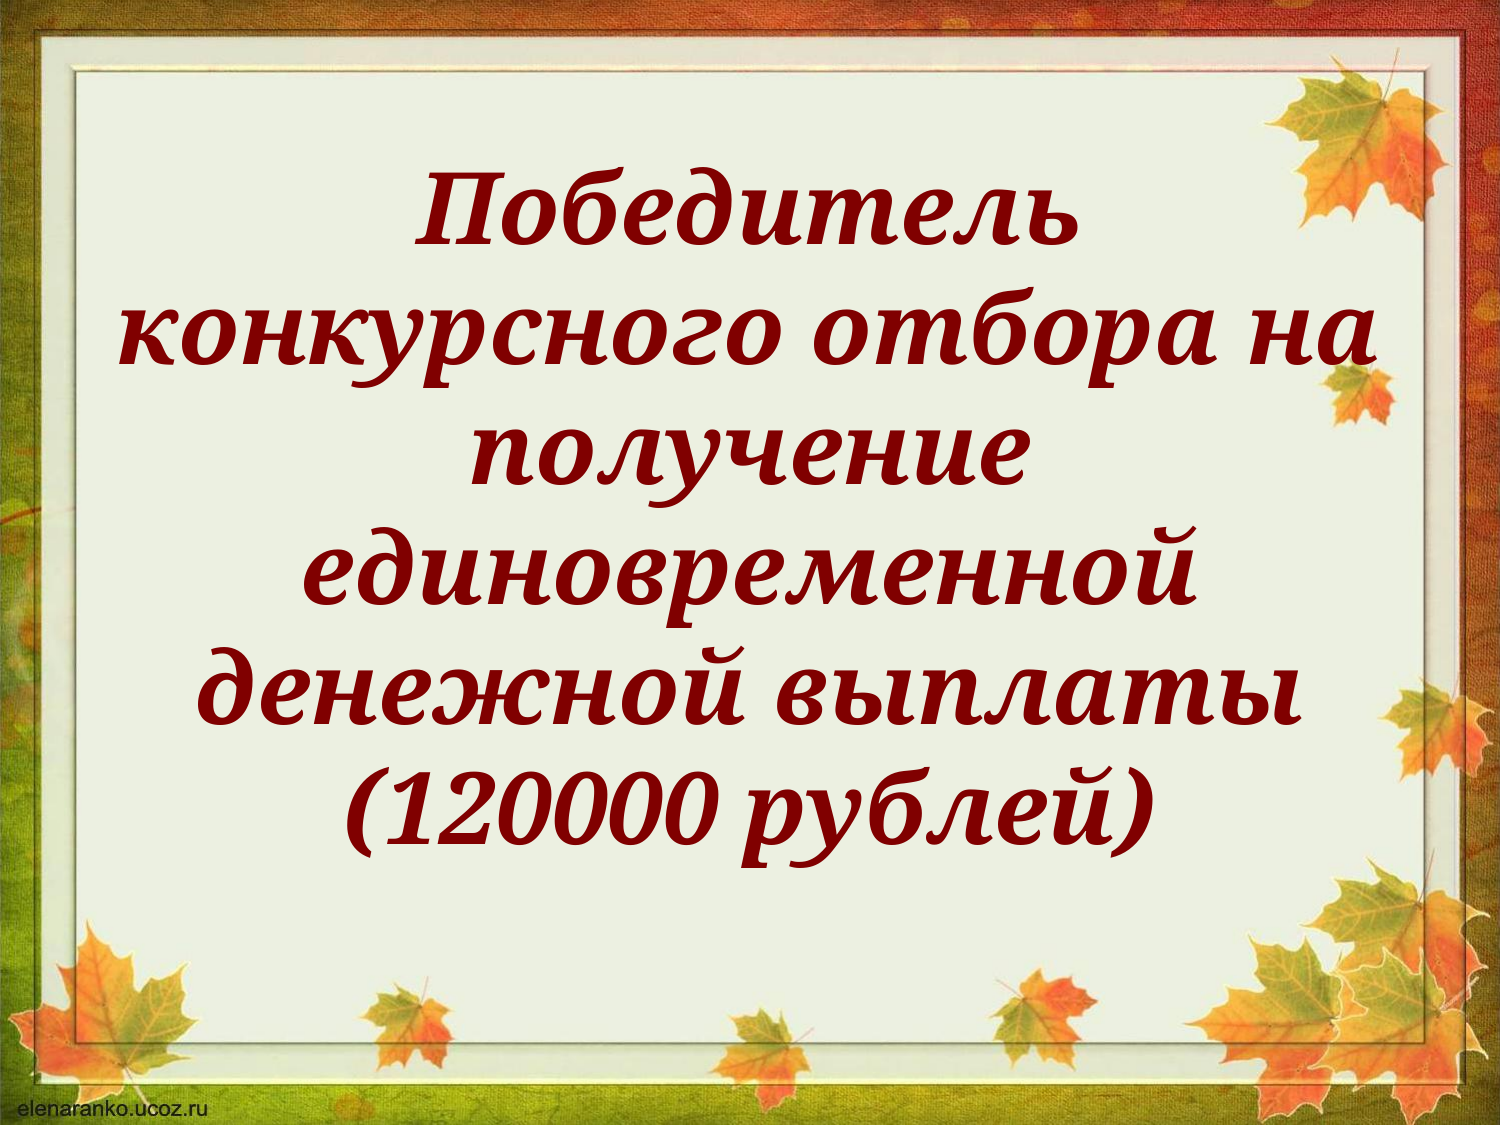

# Победитель конкурсного отбора на получение единовременной денежной выплаты (120000 рублей)